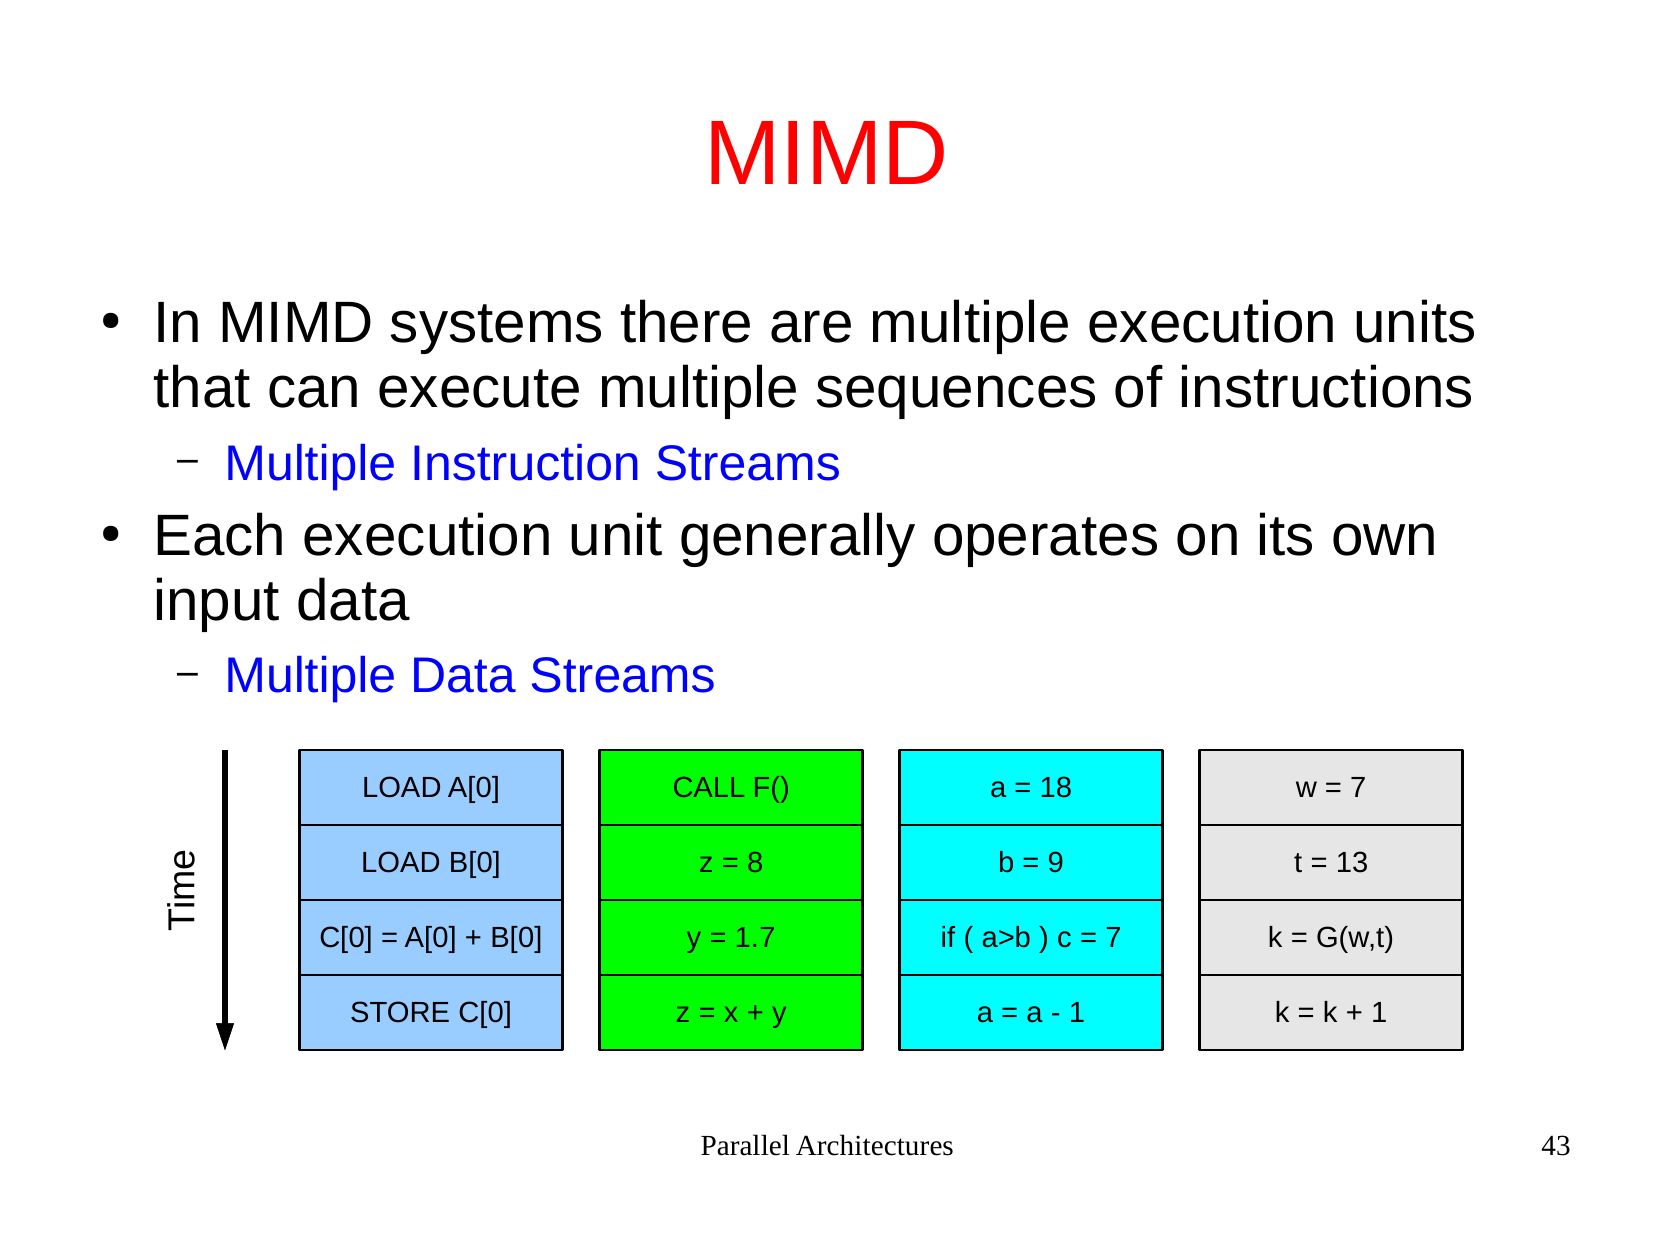

# MIMD
In MIMD systems there are multiple execution units that can execute multiple sequences of instructions
Multiple Instruction Streams
Each execution unit generally operates on its own input data
Multiple Data Streams
LOAD A[0]
CALL F()
a = 18
w = 7
LOAD B[0]
z = 8
b = 9
t = 13
Time
C[0] = A[0] + B[0]
y = 1.7
if ( a>b ) c = 7
k = G(w,t)
STORE C[0]
z = x + y
a = a - 1
k = k + 1
Parallel Architectures
43